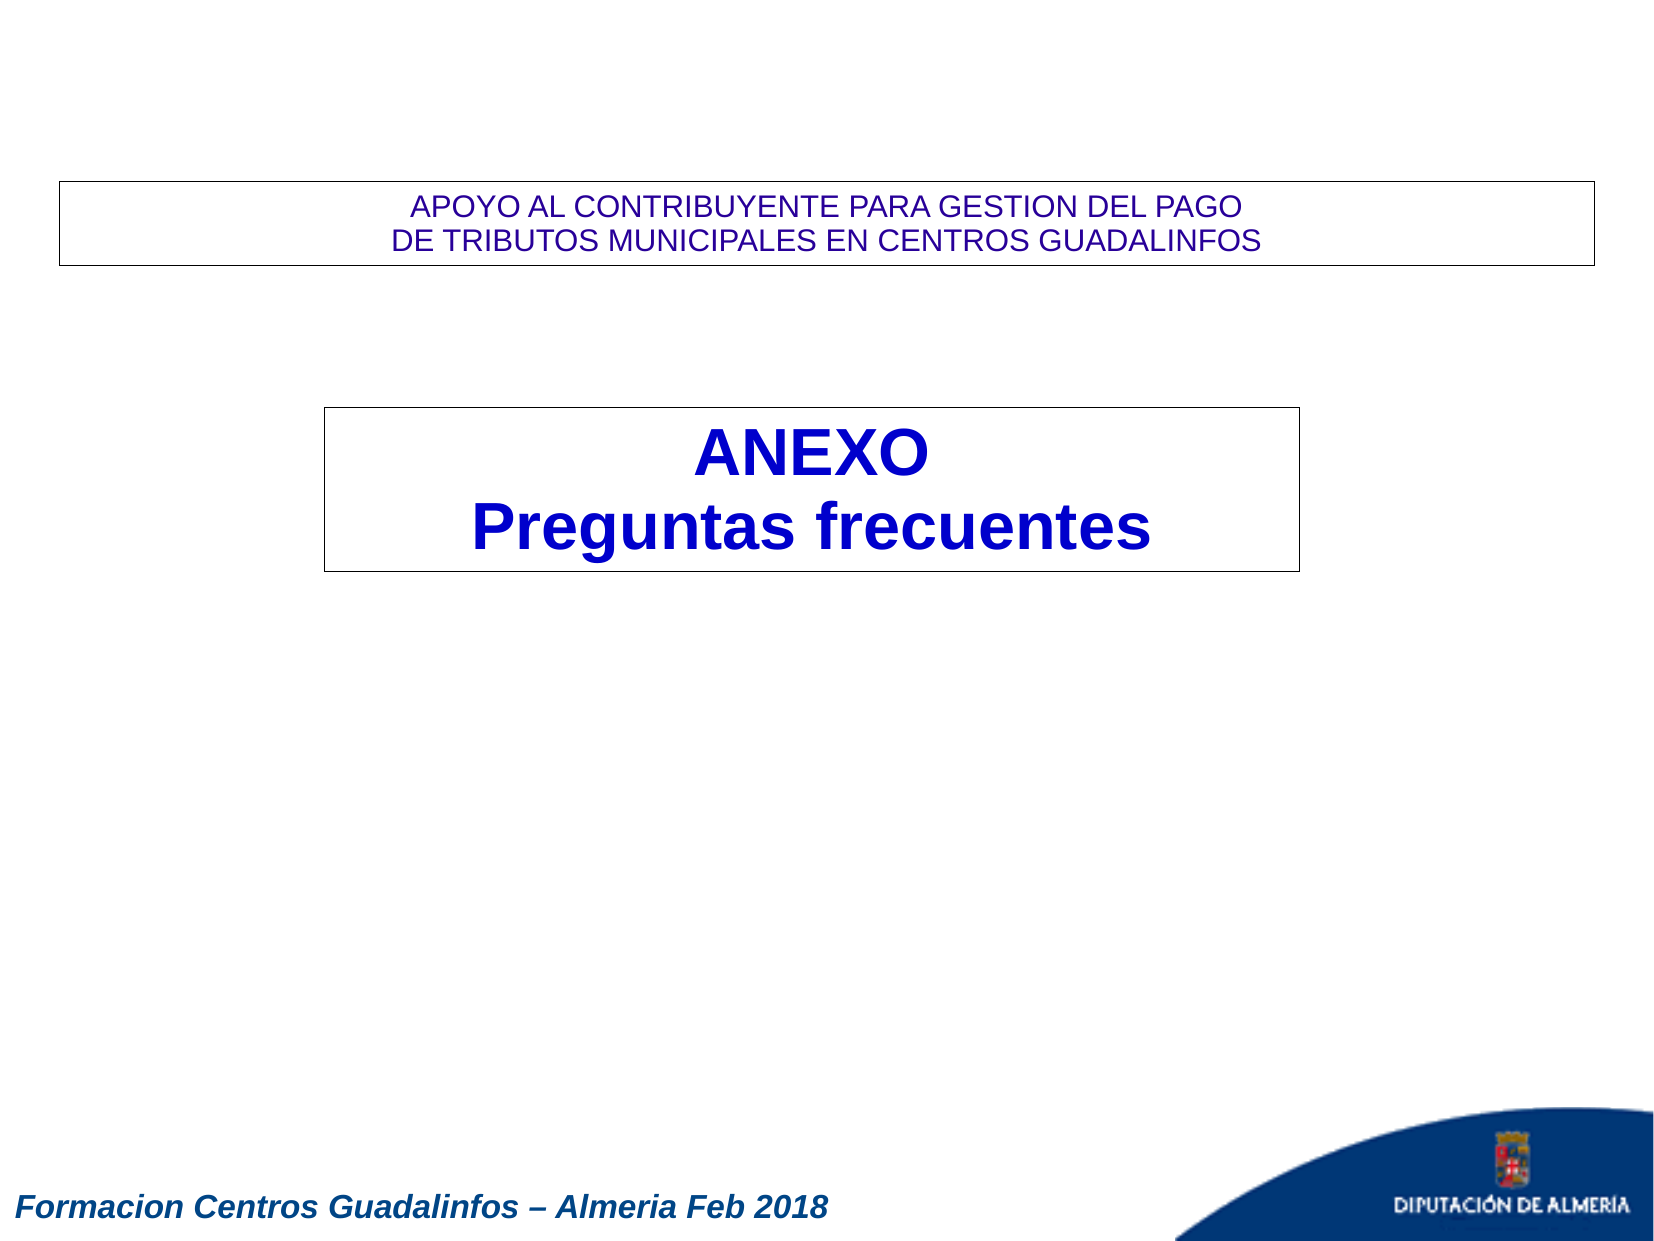

APOYO AL CONTRIBUYENTE PARA GESTION DEL PAGO
DE TRIBUTOS MUNICIPALES EN CENTROS GUADALINFOS
ANEXO
Preguntas frecuentes
Formacion Centros Guadalinfos – Almeria Feb 2018